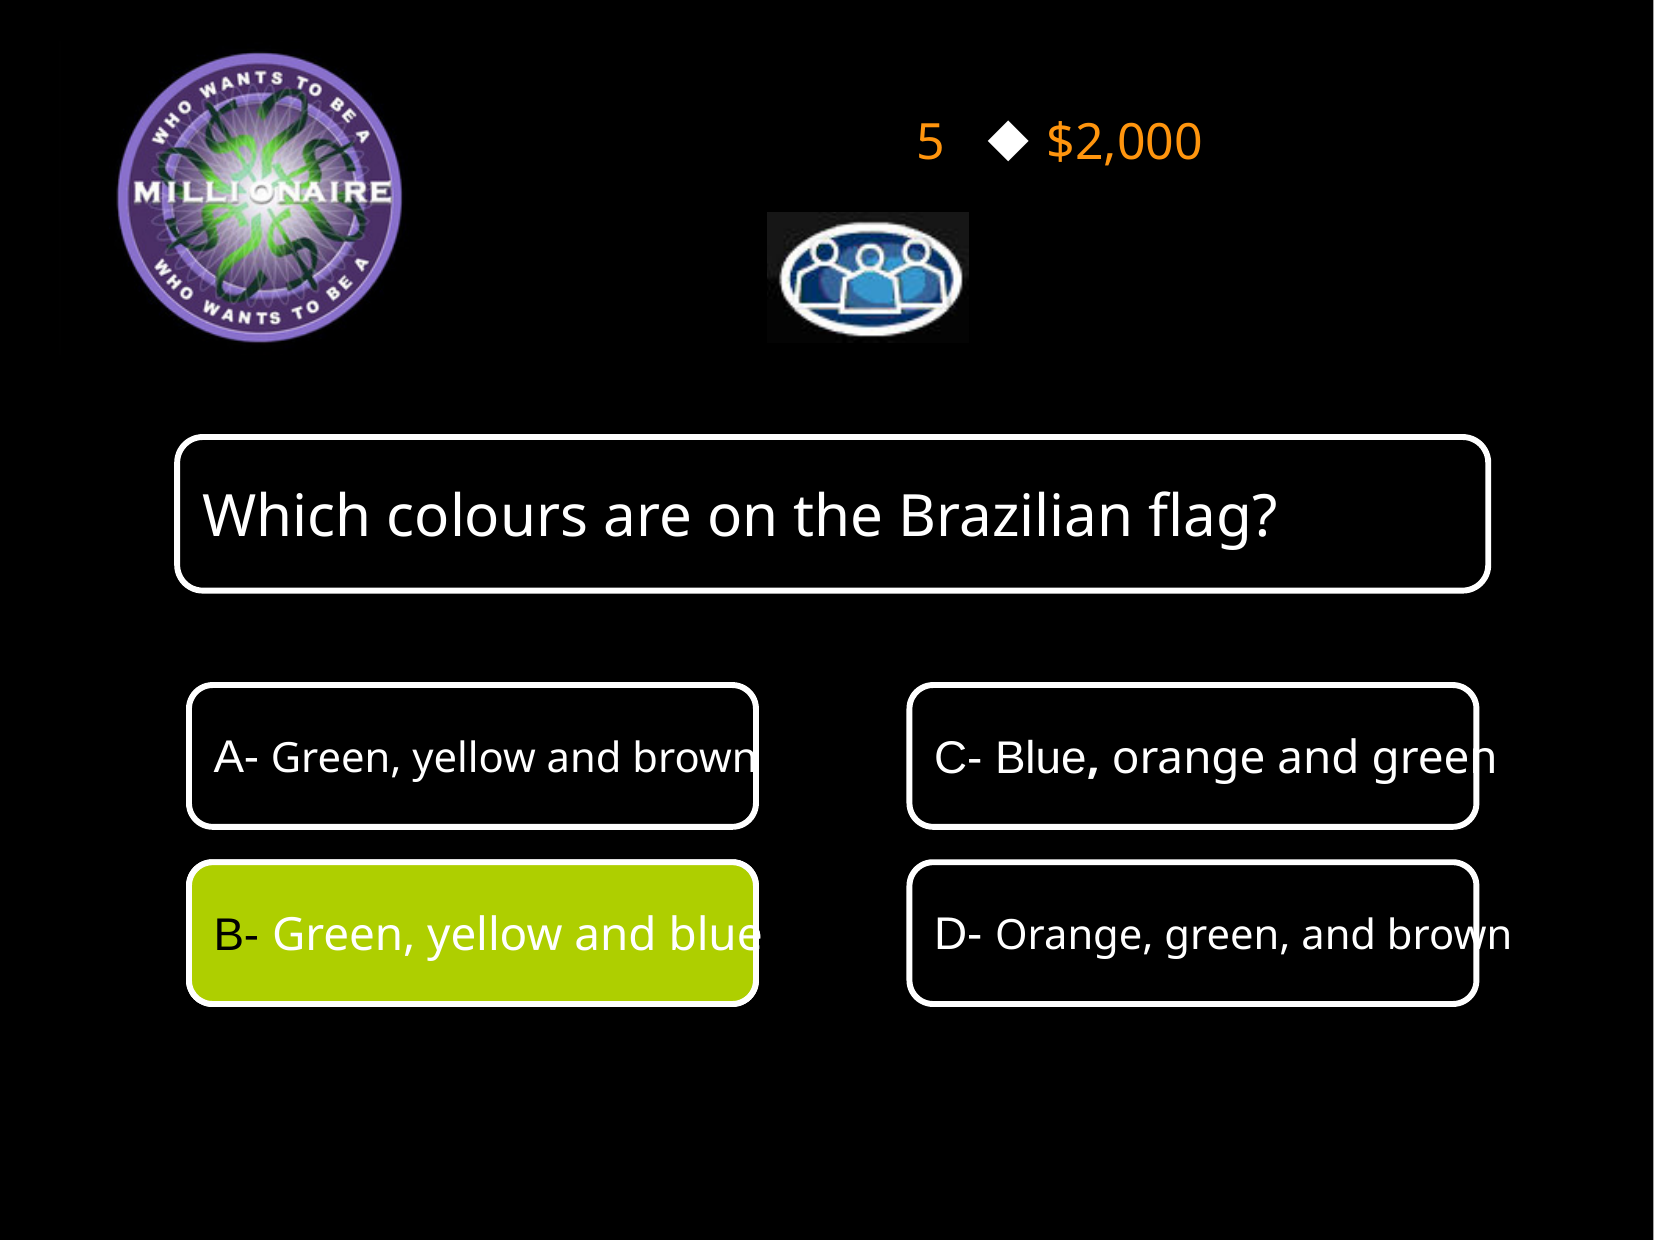

5  $2,000
Which colours are on the Brazilian flag?
A- Green, yellow and brown
C- Blue, orange and green
B- Green, yellow and blue
B- Green, yellow and blue
D- Orange, green, and brown